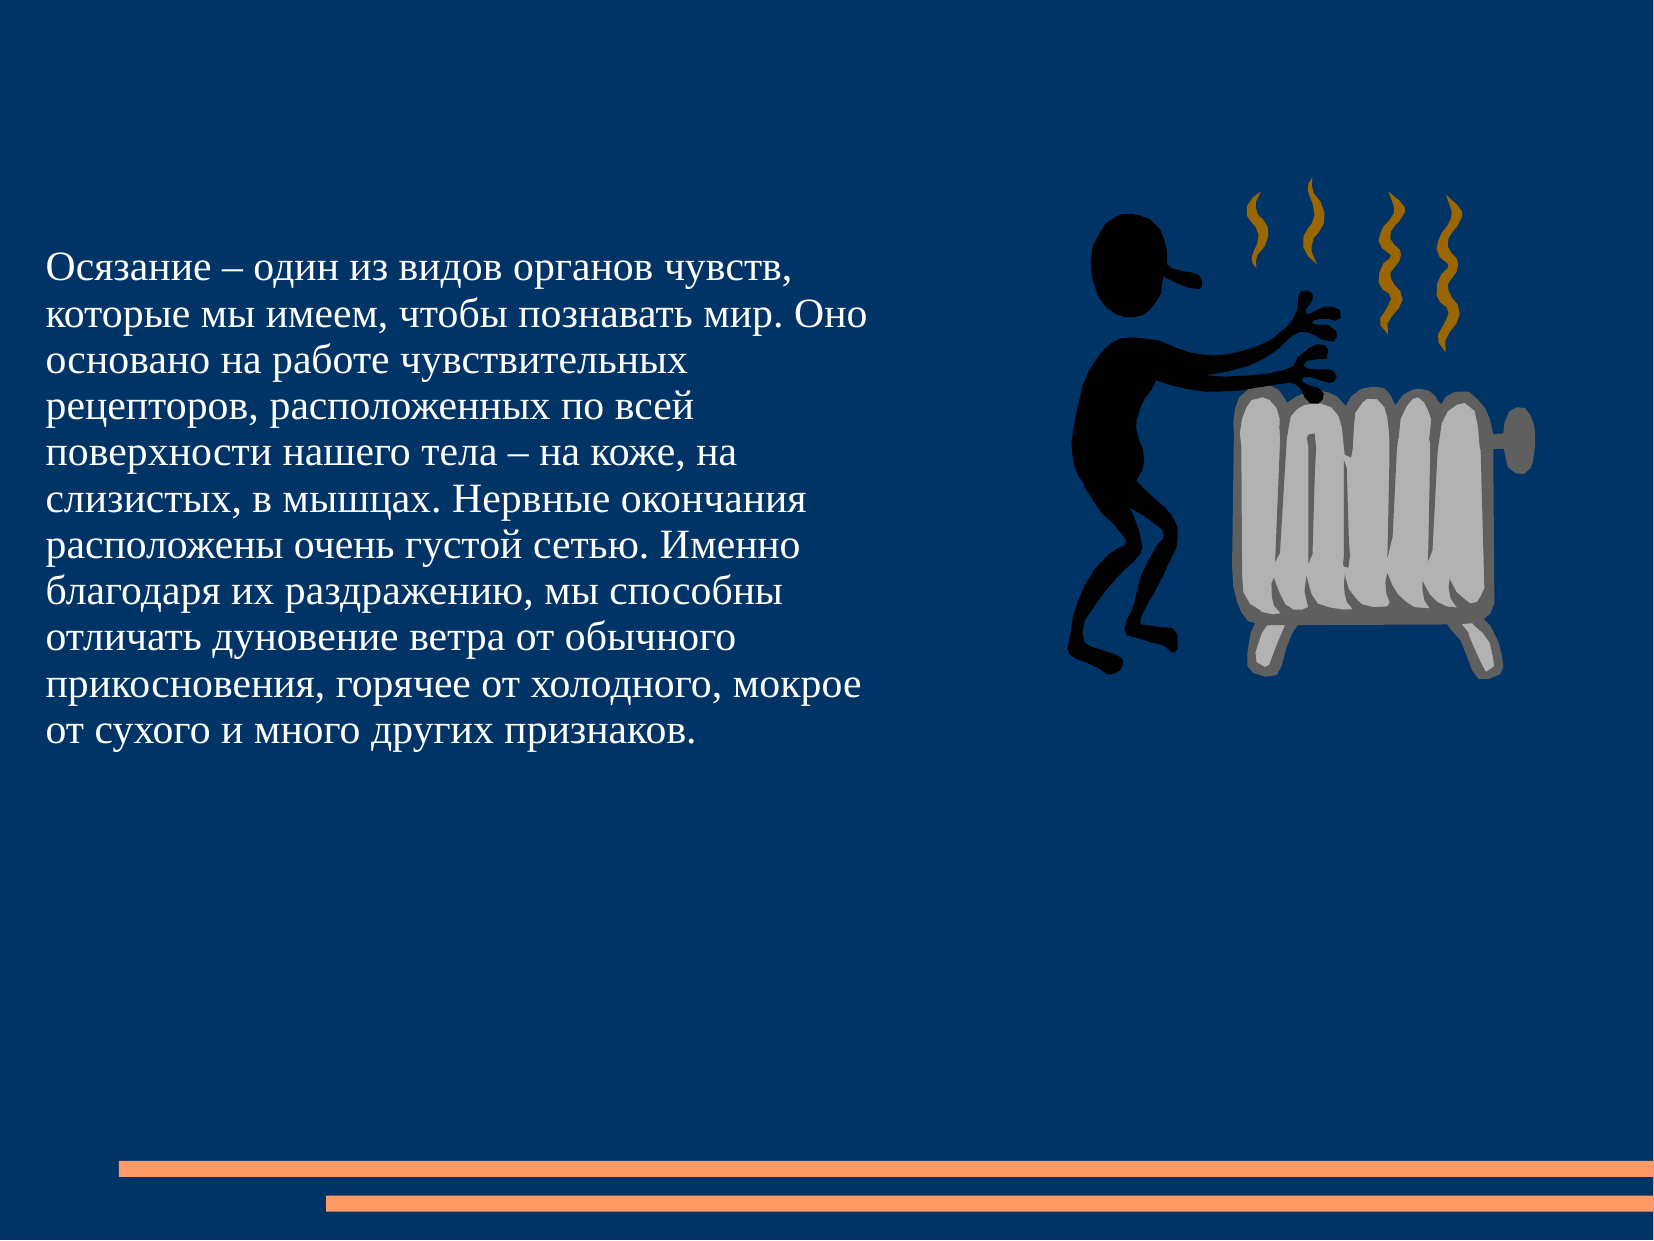

Осязание – один из видов органов чувств, которые мы имеем, чтобы познавать мир. Оно основано на работе чувствительных рецепторов, расположенных по всей поверхности нашего тела – на коже, на слизистых, в мышцах. Нервные окончания расположены очень густой сетью. Именно благодаря их раздражению, мы способны отличать дуновение ветра от обычного прикосновения, горячее от холодного, мокрое от сухого и много других признаков.